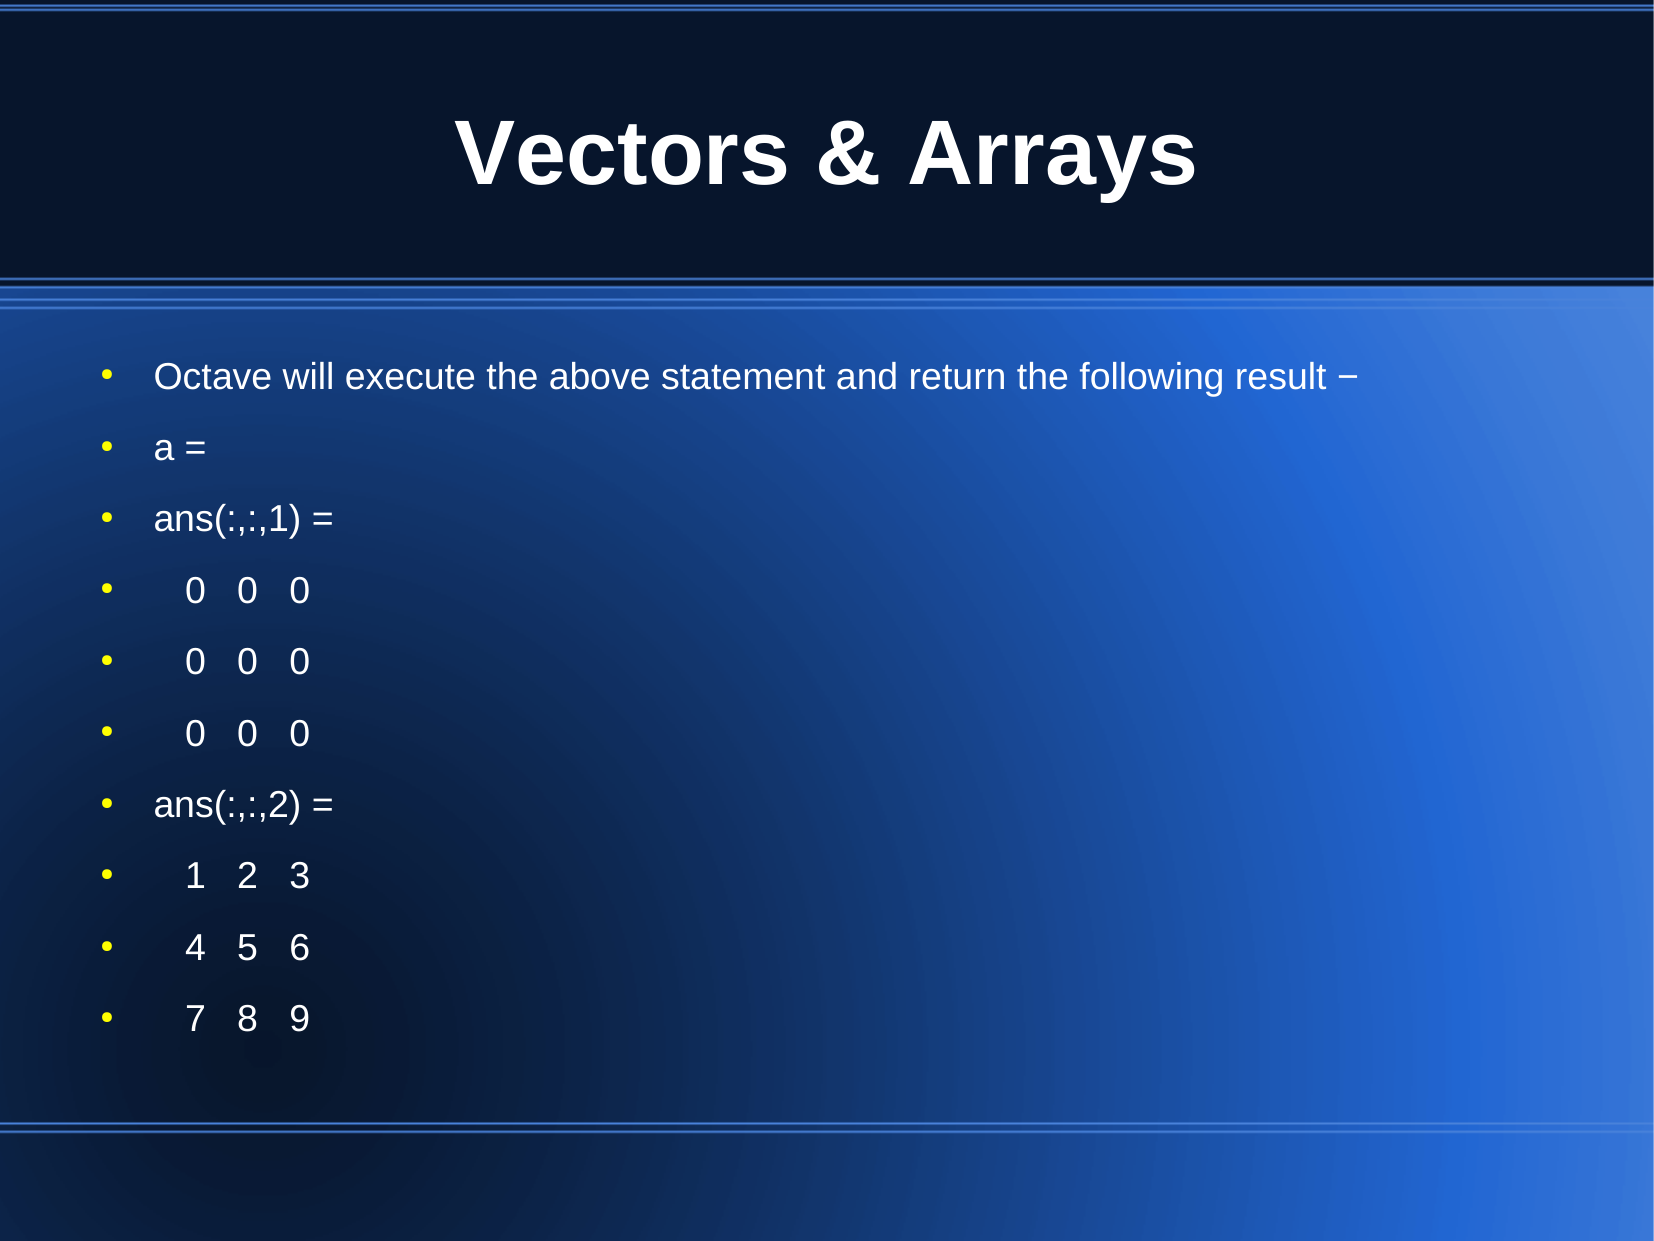

# Vectors & Arrays
Octave will execute the above statement and return the following result −
a =
ans(:,:,1) =
 0 0 0
 0 0 0
 0 0 0
ans(:,:,2) =
 1 2 3
 4 5 6
 7 8 9